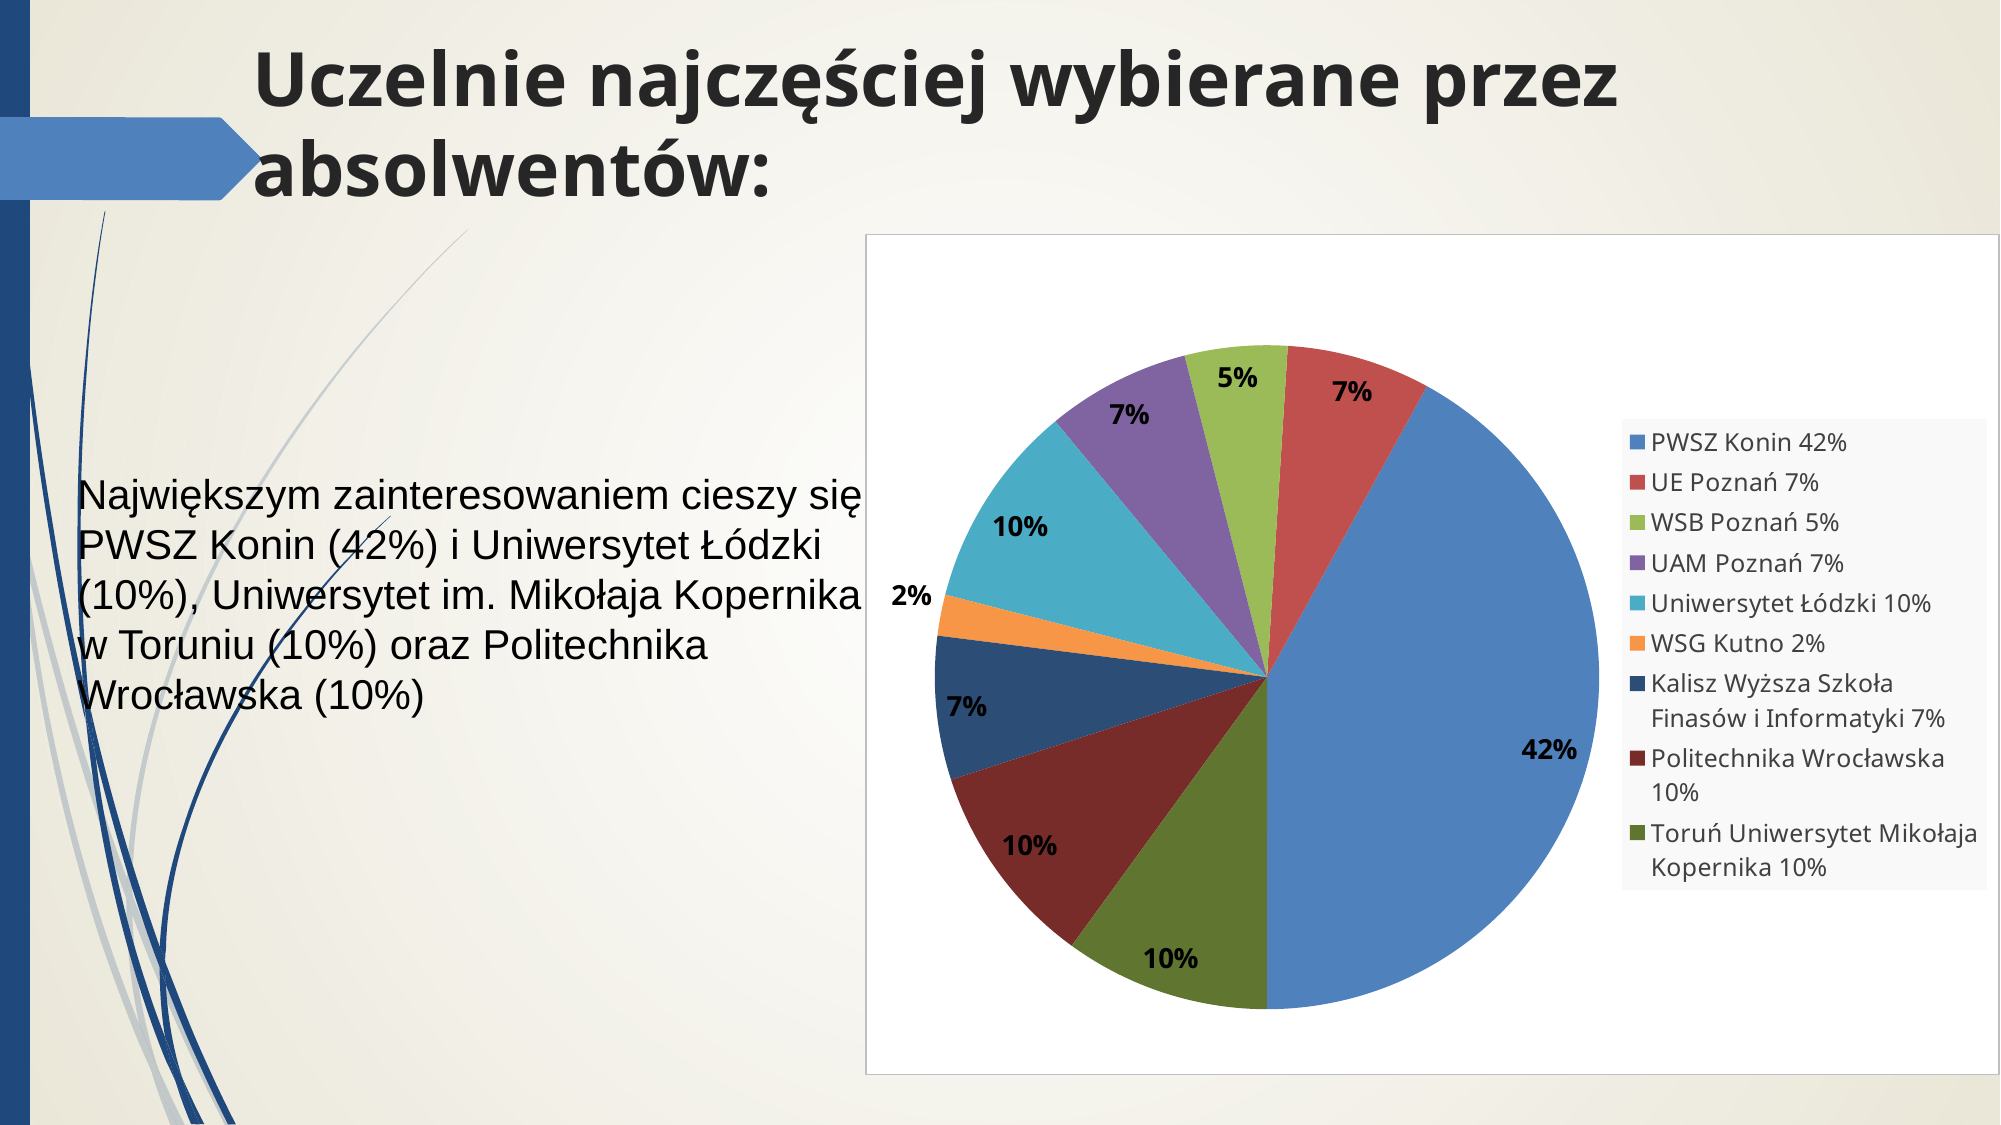

# Uczelnie najczęściej wybierane przez absolwentów:
### Chart
| Category | | | |
|---|---|---|---|
| PWSZ Konin 42% | 0.42 | 0.0 | 0.0 |
| UE Poznań 7% | 0.07 | 0.0 | 0.0 |
| WSB Poznań 5% | 0.05 | 0.0 | 0.0 |
| UAM Poznań 7% | 0.07 | 0.0 | 0.0 |
| Uniwersytet Łódzki 10% | 0.1 | 0.0 | 0.0 |
| WSG Kutno 2% | 0.02 | 0.0 | 0.0 |
| Kalisz Wyższa Szkoła Finasów i Informatyki 7% | 0.07 | 0.0 | 0.0 |
| Politechnika Wrocławska 10% | 0.1 | 0.0 | 0.0 |
| Toruń Uniwersytet Mikołaja Kopernika 10% | 0.1 | 0.0 | 0.0 |Największym zainteresowaniem cieszy się PWSZ Konin (42%) i Uniwersytet Łódzki (10%), Uniwersytet im. Mikołaja Kopernika w Toruniu (10%) oraz Politechnika Wrocławska (10%)